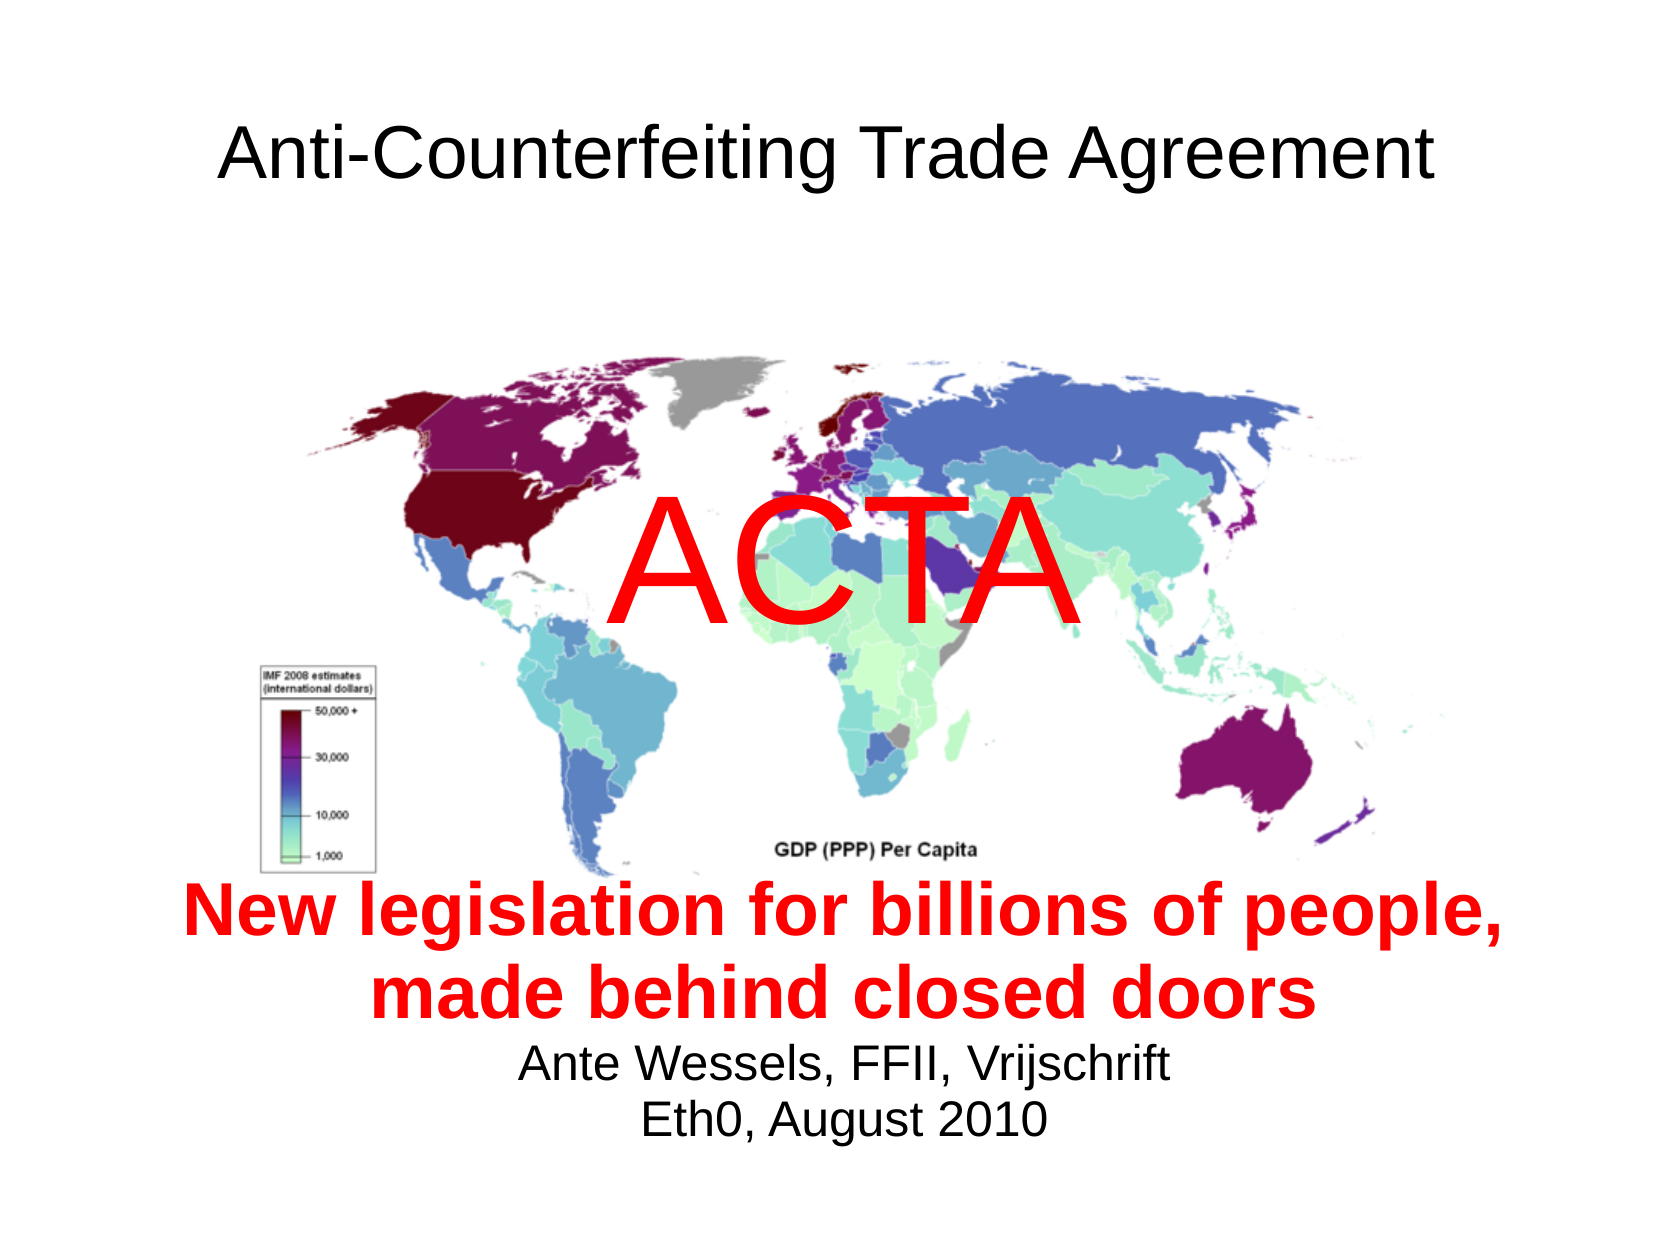

# Anti-Counterfeiting Trade Agreement
ACTA
New legislation for billions of people,
made behind closed doors
Ante Wessels, FFII, Vrijschrift
Eth0, August 2010